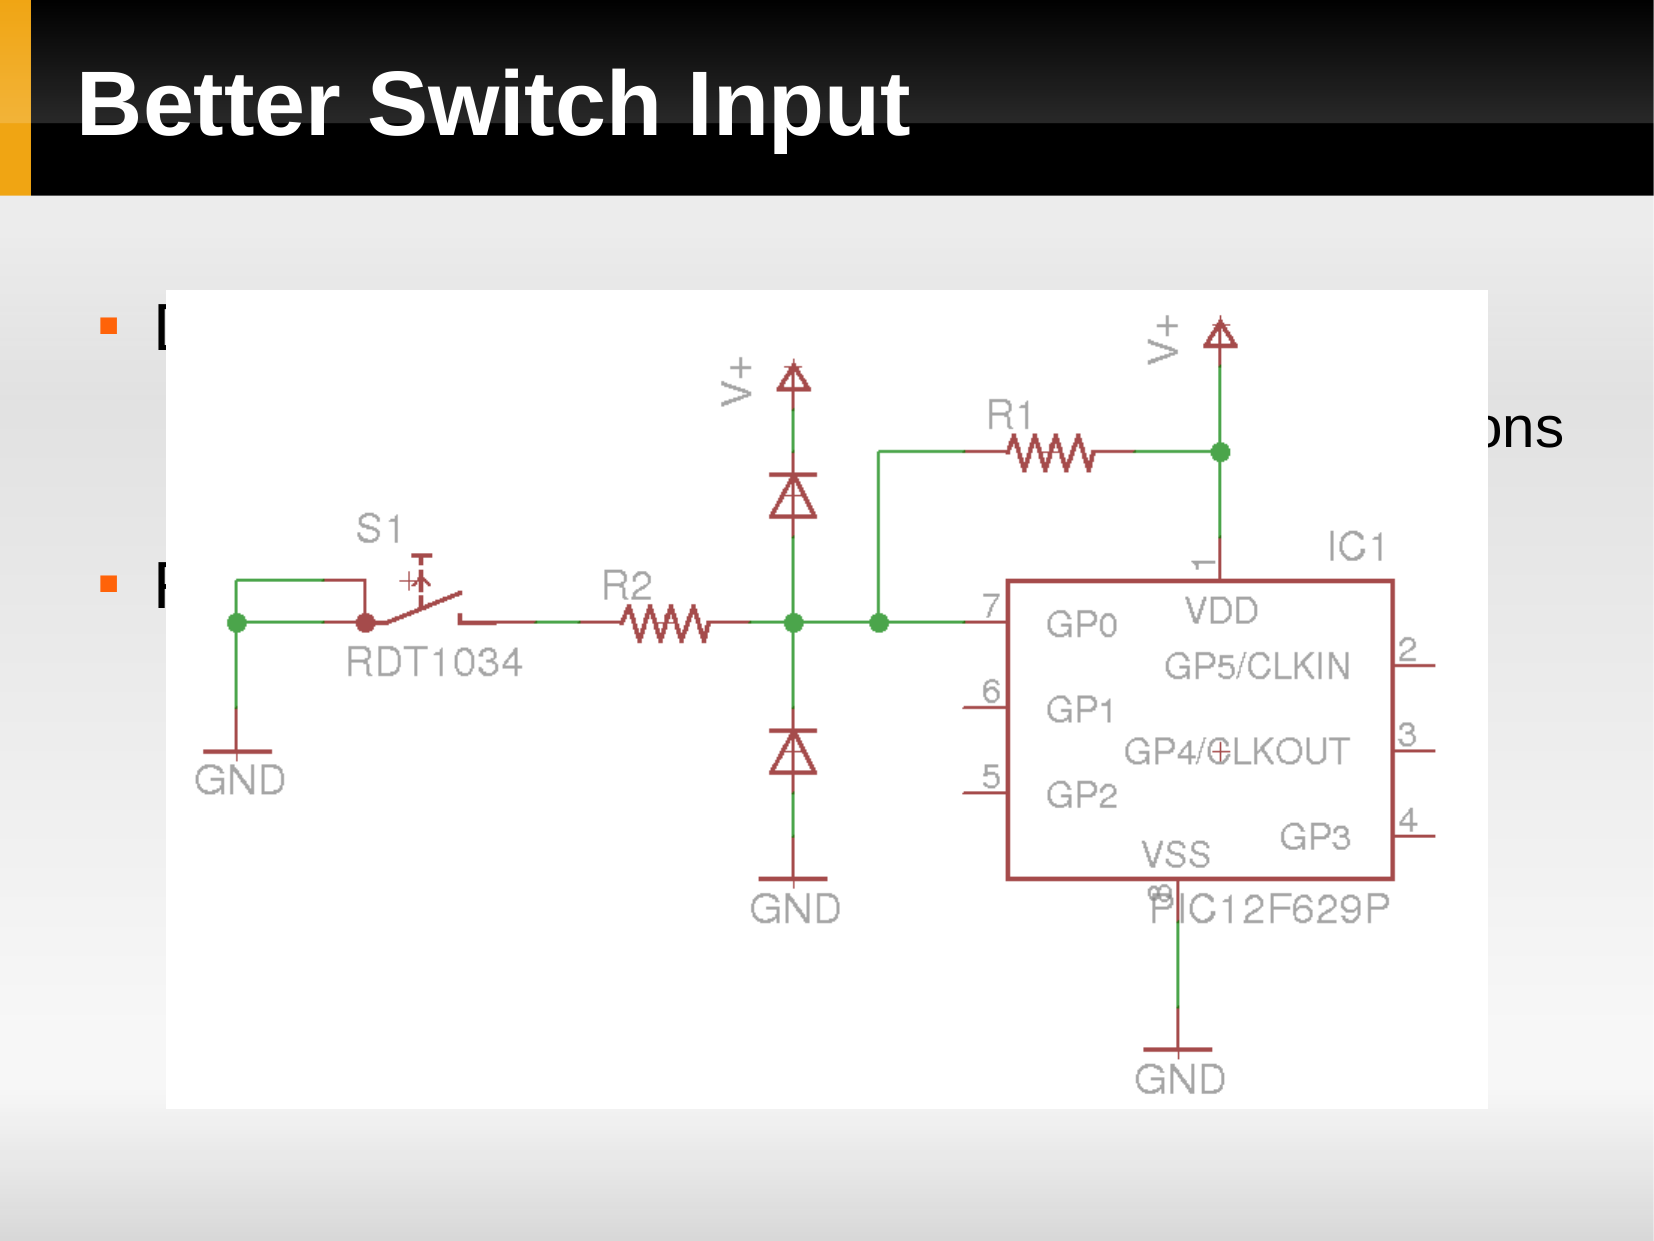

# Better Switch Input
Diodes short high voltages to supply rails
(almost every microcontroller pin has small versions of this internally)
R2 limits current and can help increase RFI